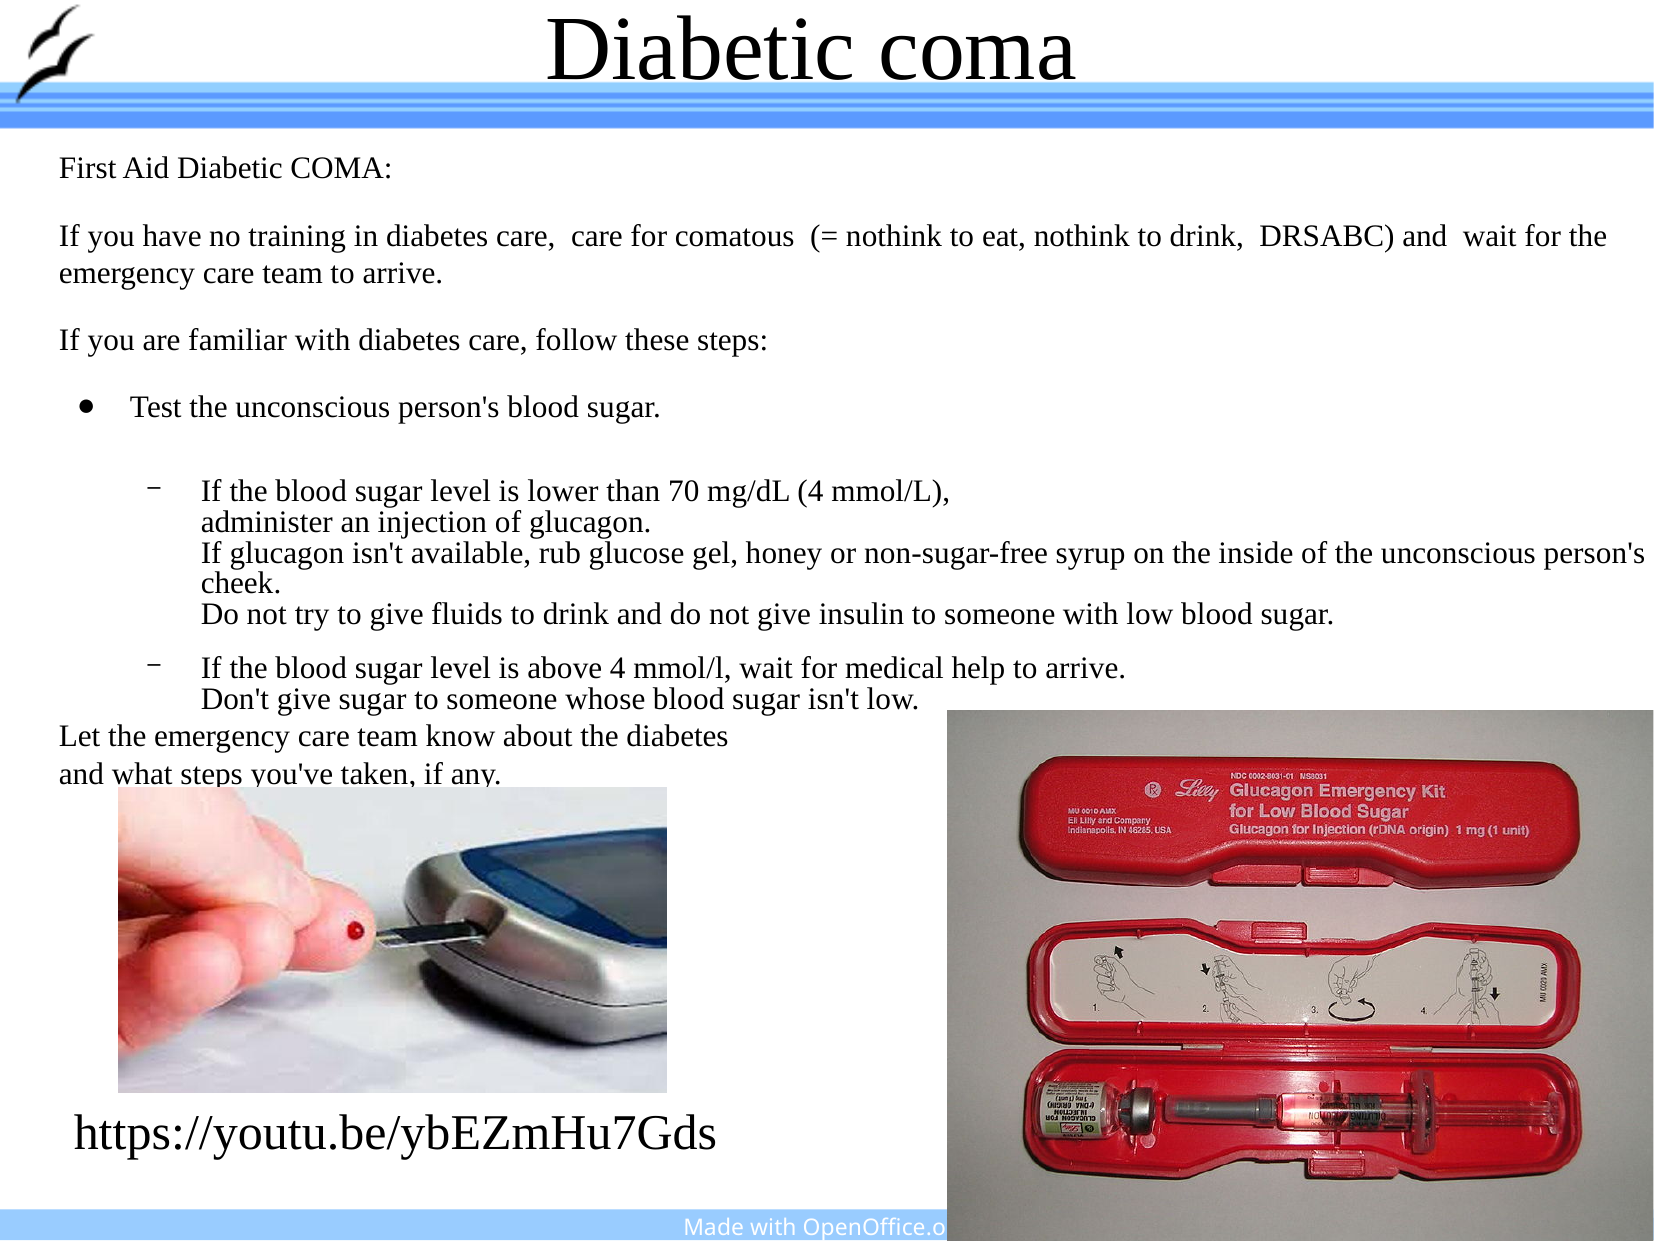

# Diabetic coma
First Aid Diabetic COMA:
If you have no training in diabetes care, care for comatous (= nothink to eat, nothink to drink, DRSABC) and wait for the emergency care team to arrive.
If you are familiar with diabetes care, follow these steps:
Test the unconscious person's blood sugar.
If the blood sugar level is lower than 70 mg/dL (4 mmol/L),
administer an injection of glucagon.
If glucagon isn't available, rub glucose gel, honey or non-sugar-free syrup on the inside of the unconscious person's cheek.
Do not try to give fluids to drink and do not give insulin to someone with low blood sugar.
If the blood sugar level is above 4 mmol/l, wait for medical help to arrive.
Don't give sugar to someone whose blood sugar isn't low.
Let the emergency care team know about the diabetes
and what steps you've taken, if any.
https://youtu.be/ybEZmHu7Gds